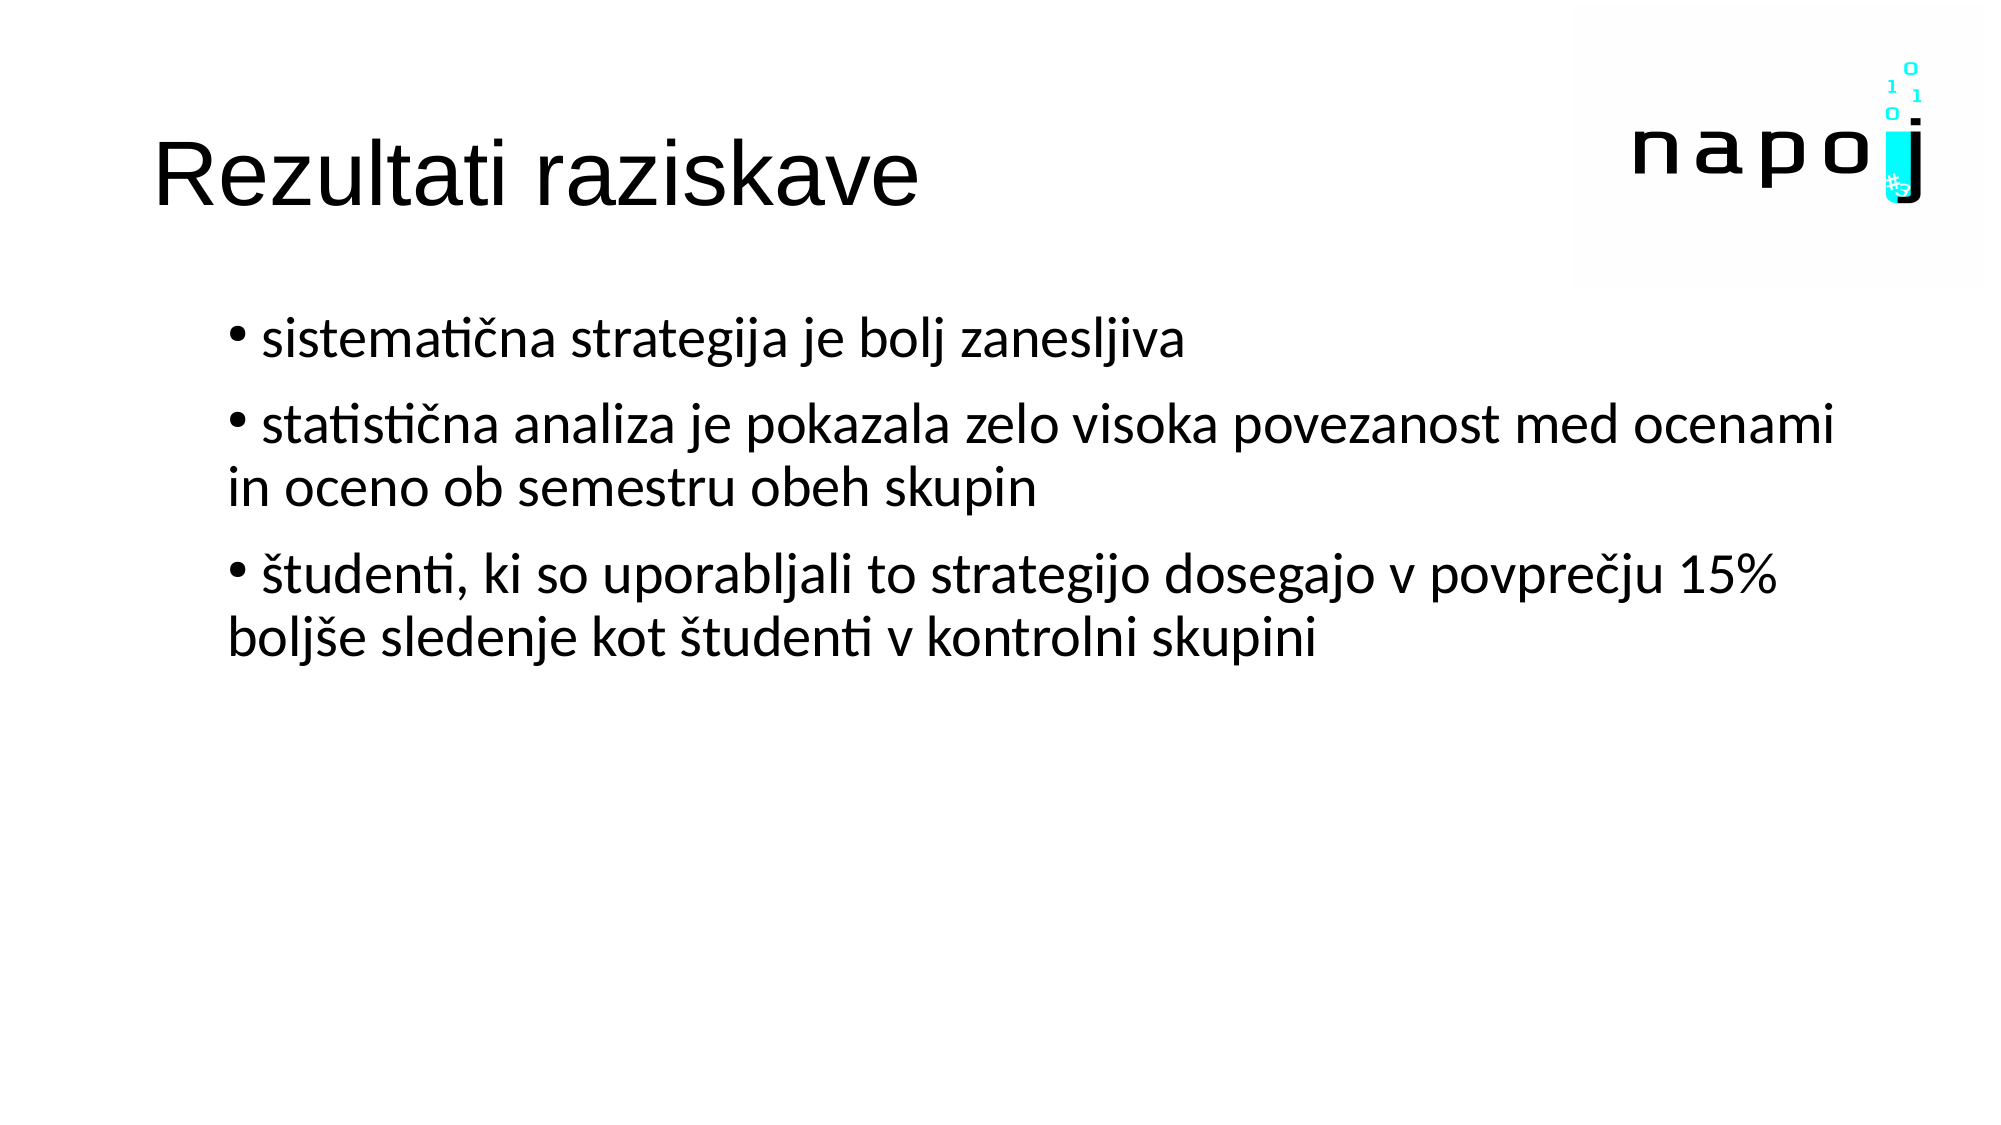

# Rezultati raziskave
 sistematična strategija je bolj zanesljiva
 statistična analiza je pokazala zelo visoka povezanost med ocenami in oceno ob semestru obeh skupin
 študenti, ki so uporabljali to strategijo dosegajo v povprečju 15% boljše sledenje kot študenti v kontrolni skupini